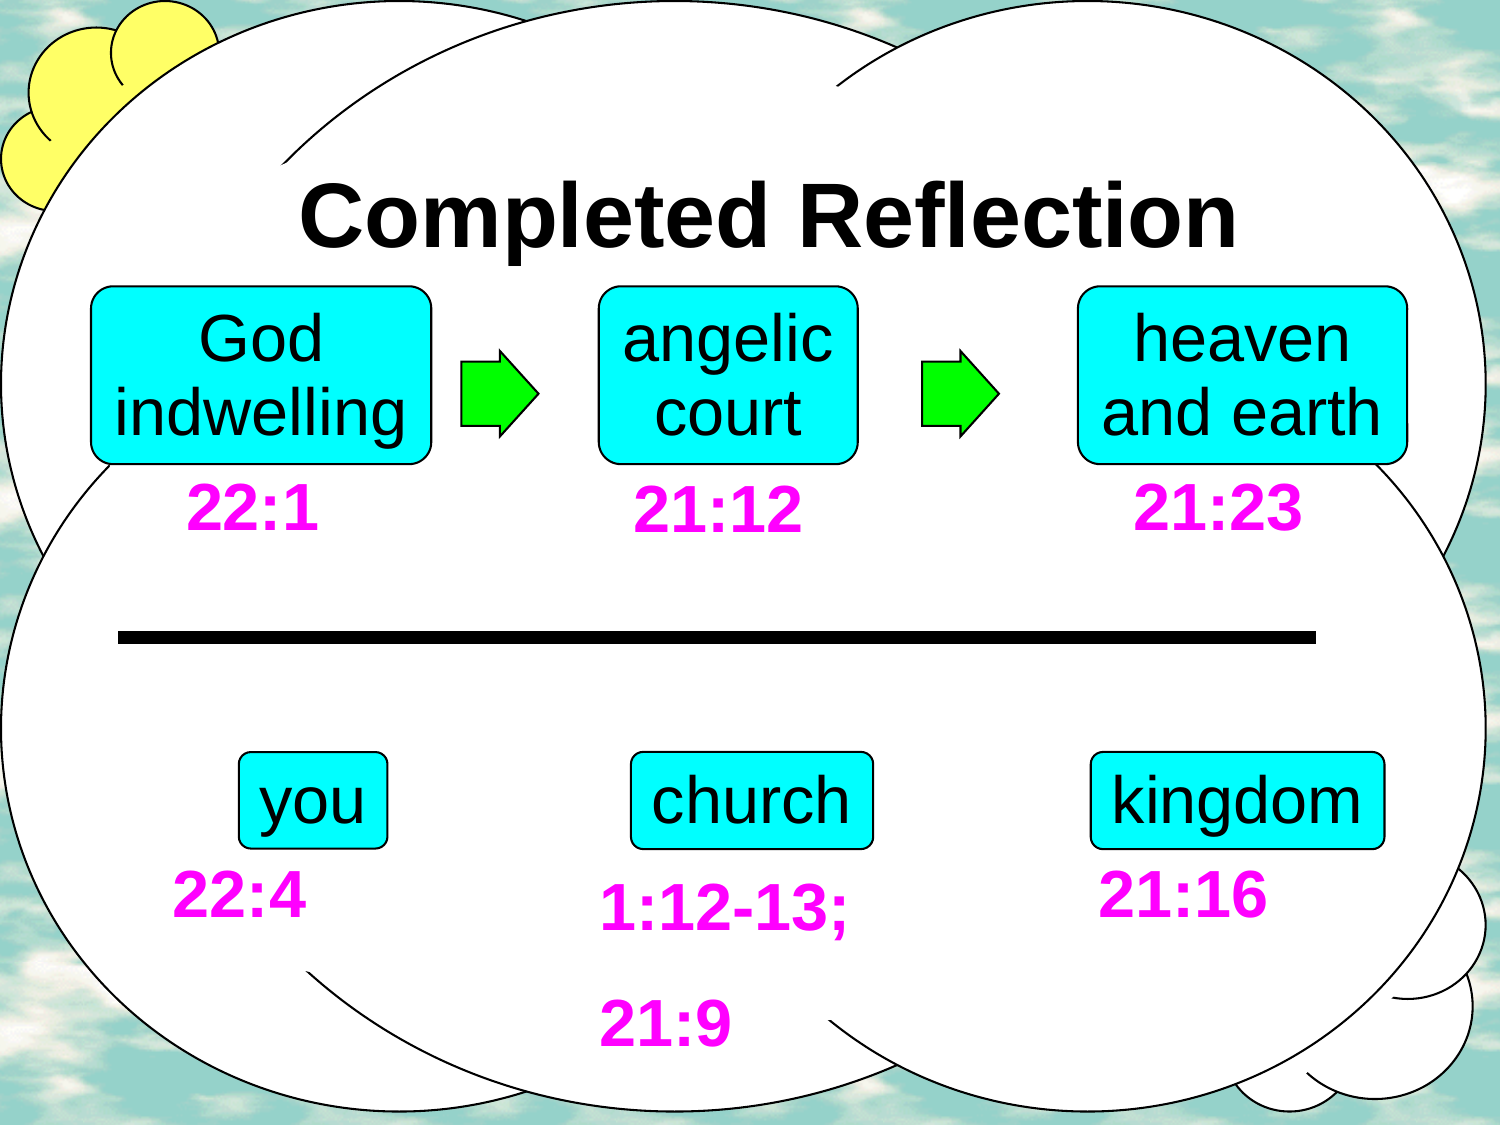

# Completed Reflection
God
indwelling
angelic
court
heaven
and earth
22:1
21:23
21:12
church
kingdom
you
22:4
21:16
1:12-13;
21:9